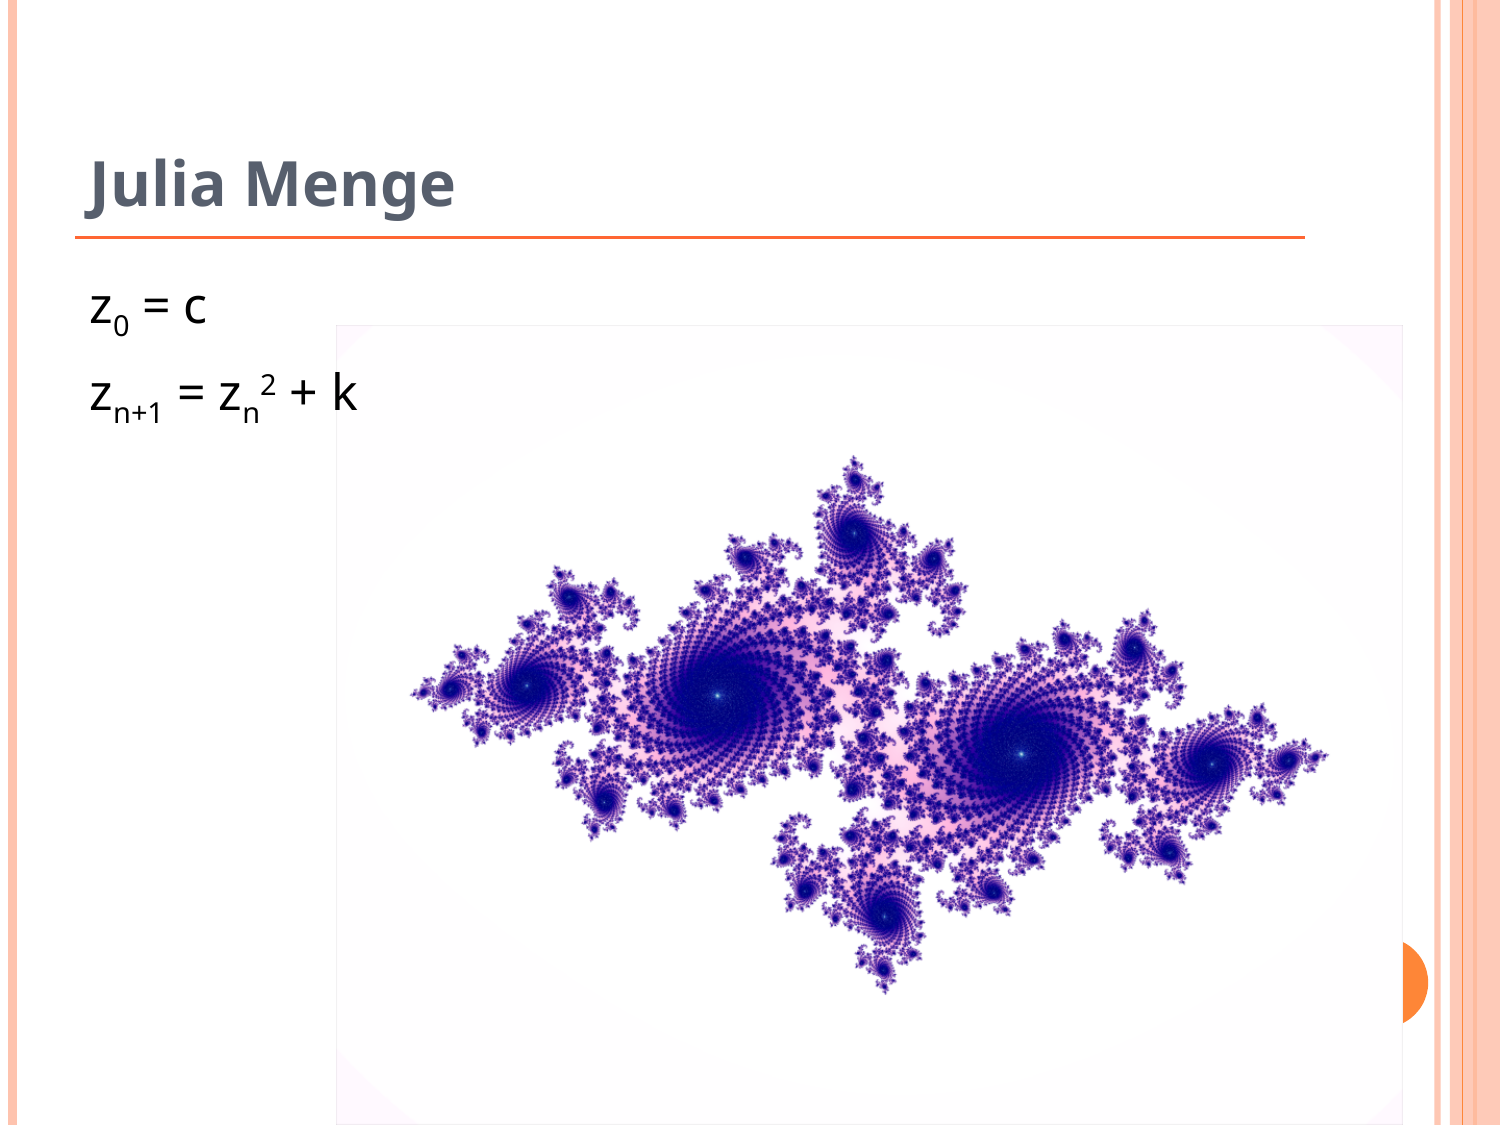

# Julia Menge
z0 = c
zn+1 = zn2 + k